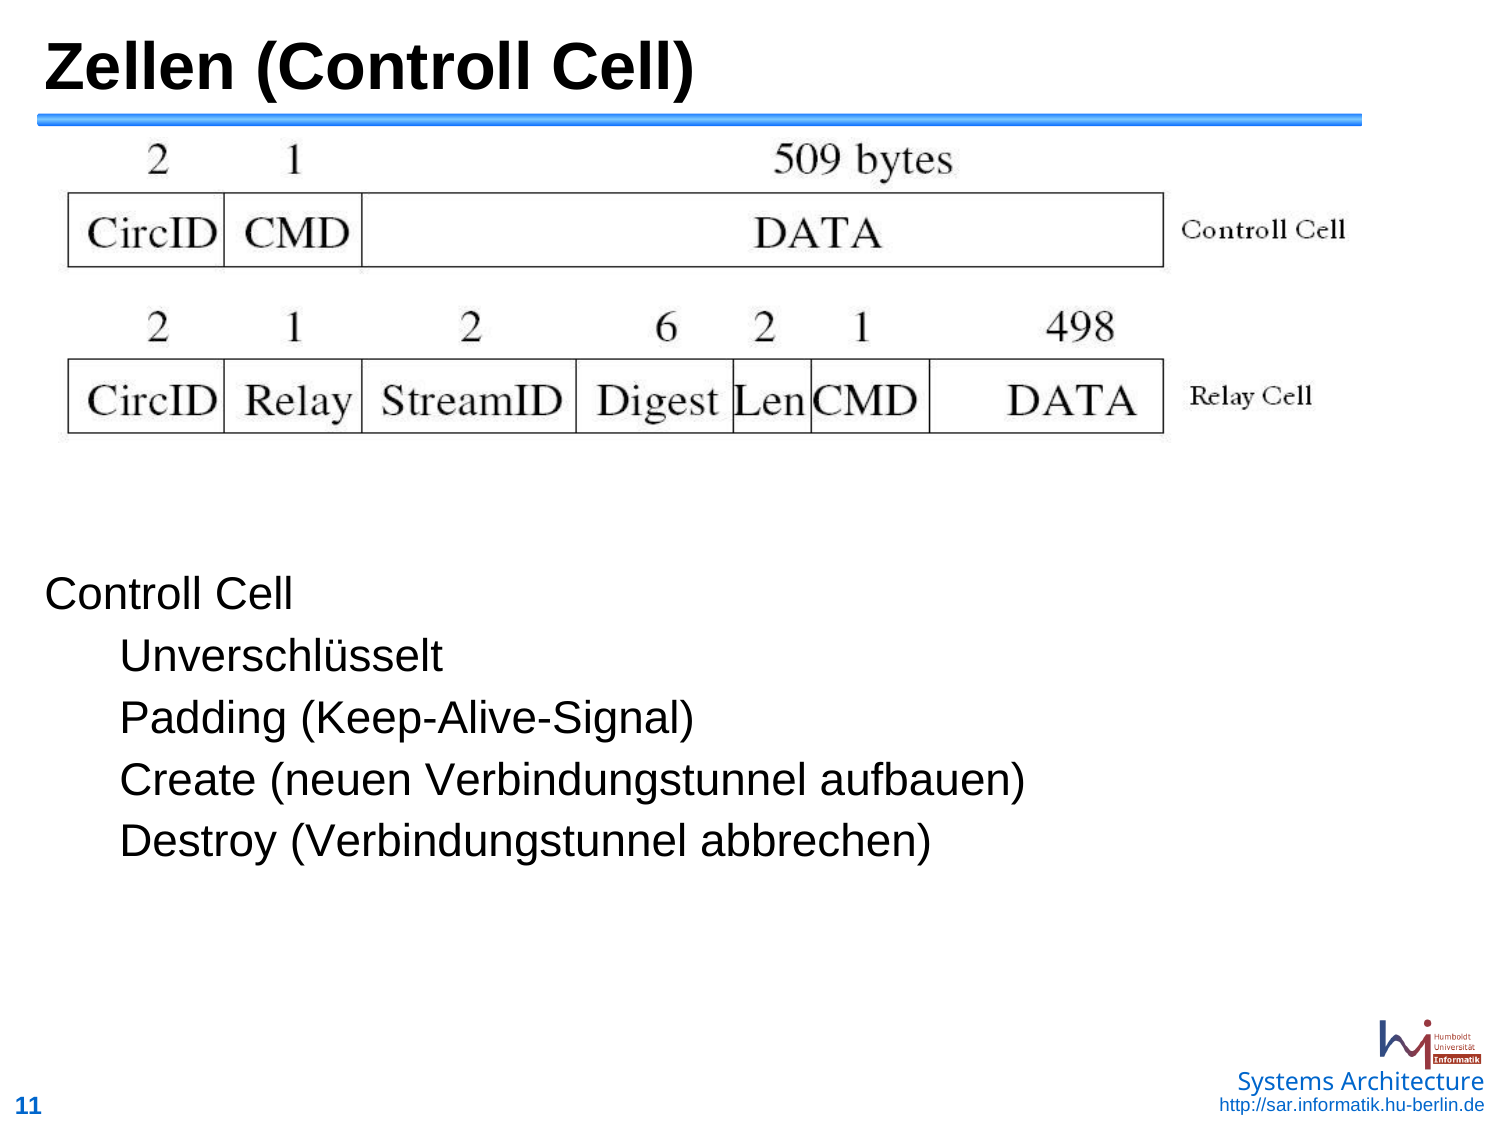

# Zellen (Controll Cell)
Controll Cell
Unverschlüsselt
Padding (Keep-Alive-Signal)
Create (neuen Verbindungstunnel aufbauen)
Destroy (Verbindungstunnel abbrechen)